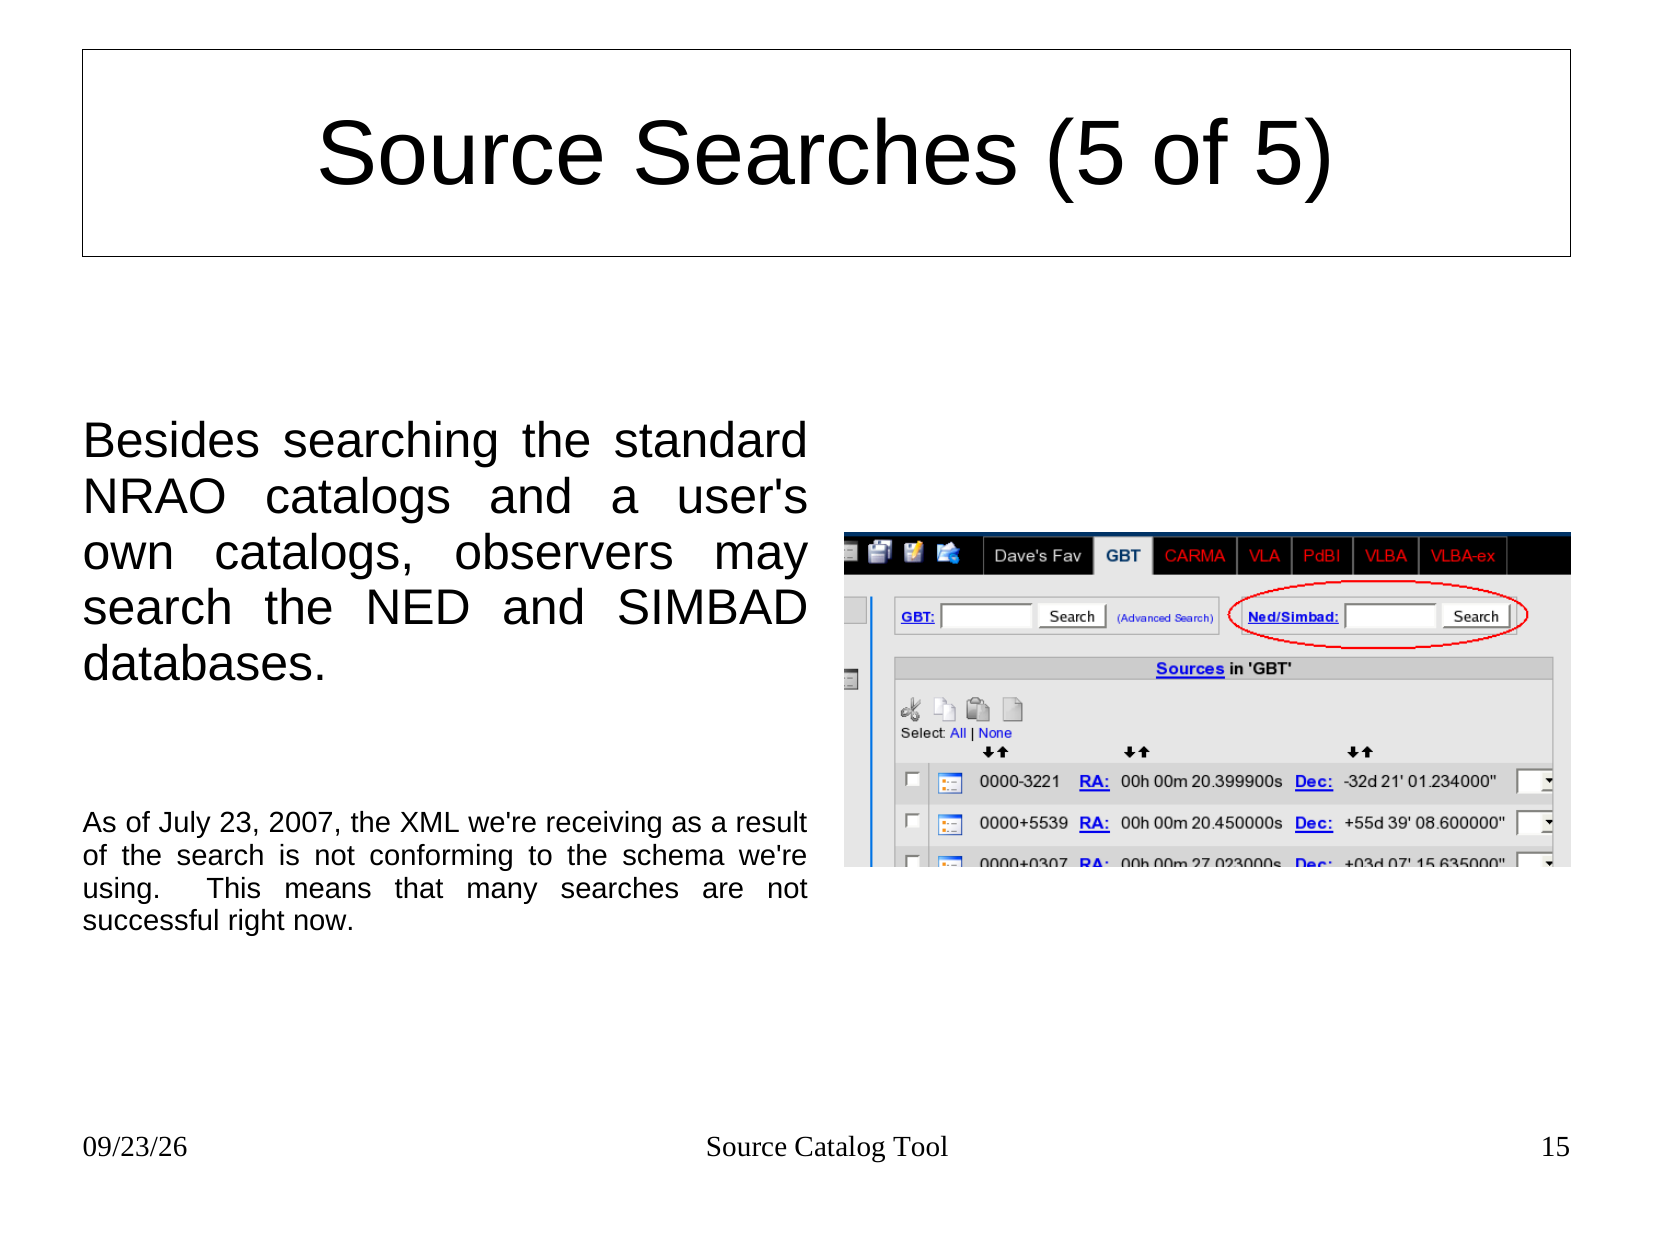

# Source Searches (5 of 5)
Besides searching the standard NRAO catalogs and a user's own catalogs, observers may search the NED and SIMBAD databases.
As of July 23, 2007, the XML we're receiving as a result of the search is not conforming to the schema we're using. This means that many searches are not successful right now.
Source Catalog Tool
15